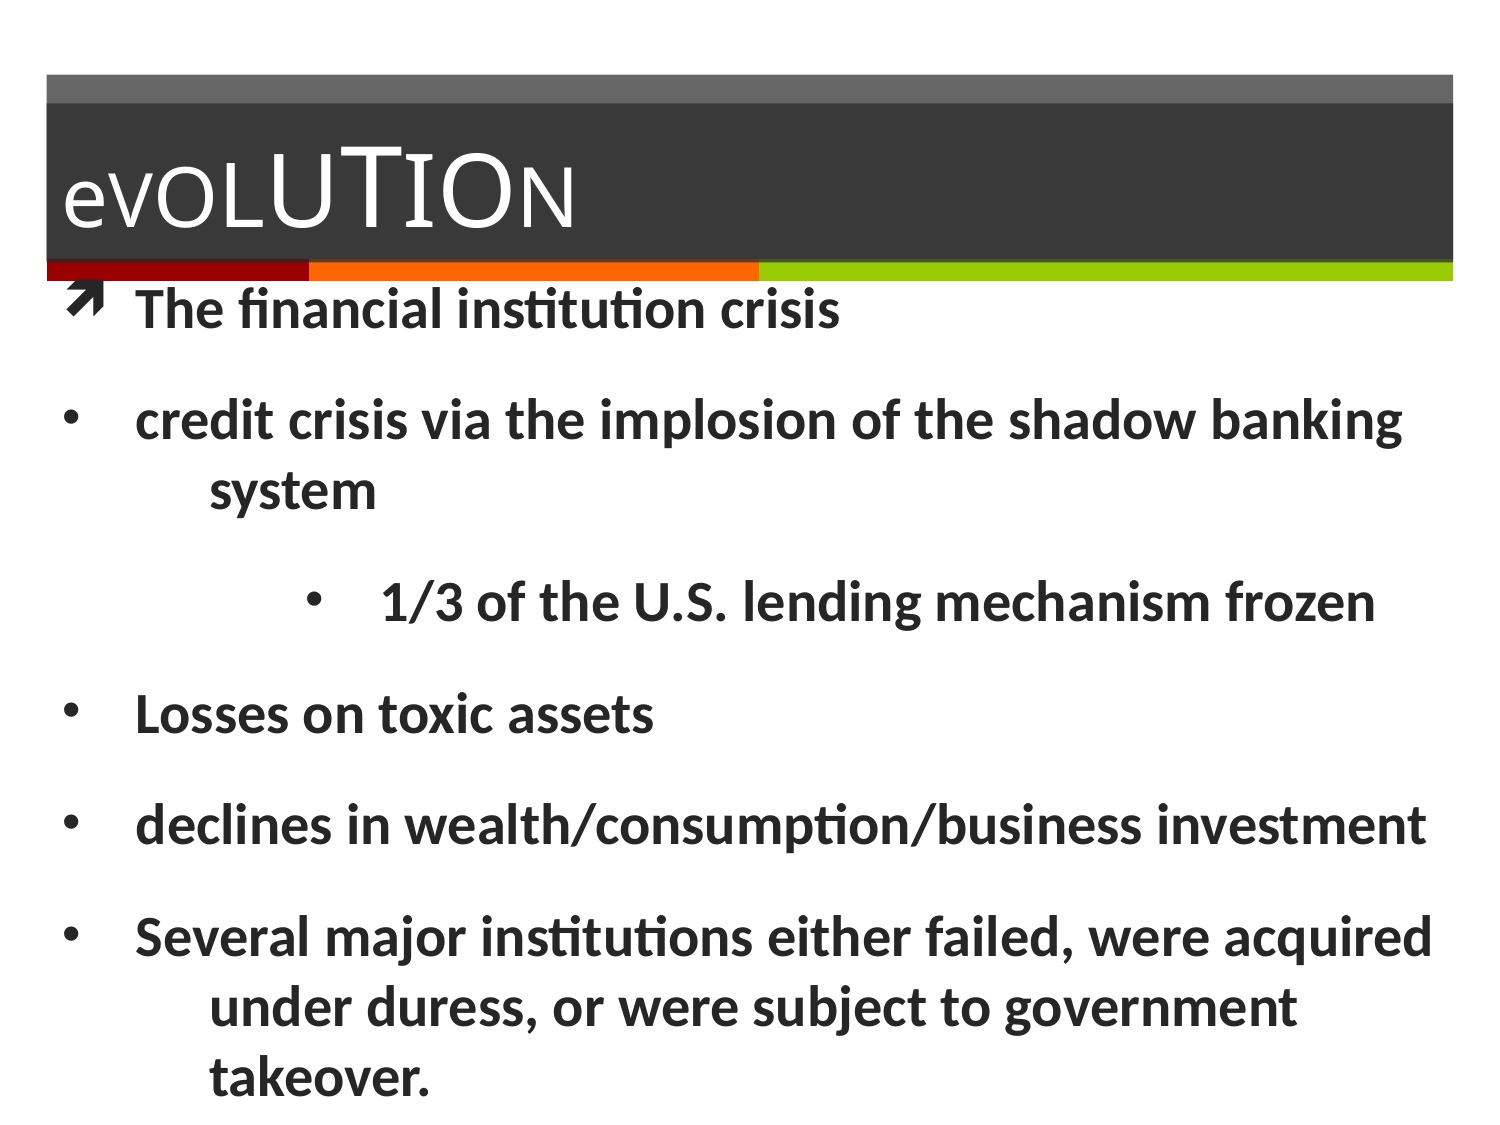

eVOLUTION
The financial institution crisis
credit crisis via the implosion of the shadow banking system
1/3 of the U.S. lending mechanism frozen
Losses on toxic assets
declines in wealth/consumption/business investment
Several major institutions either failed, were acquired under duress, or were subject to government takeover.